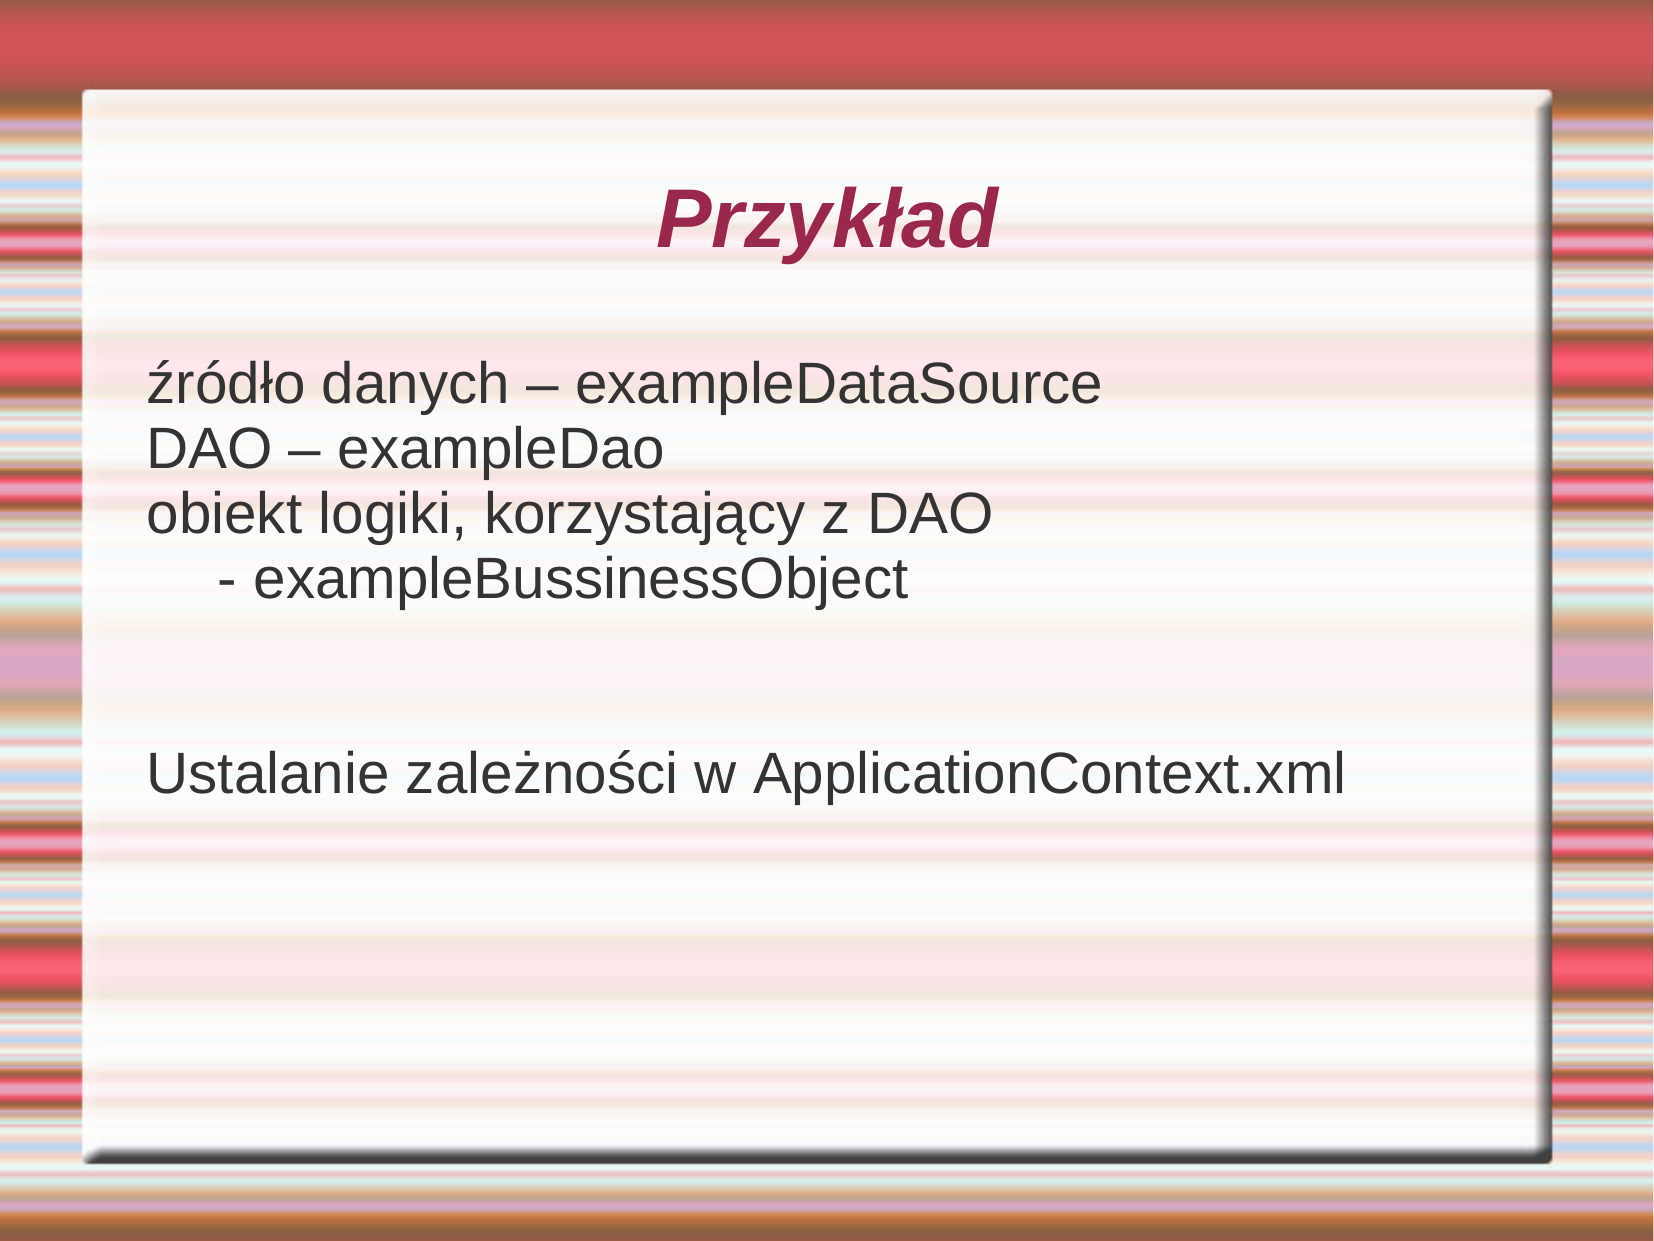

# Przykład
źródło danych – exampleDataSource
DAO – exampleDao
obiekt logiki, korzystający z DAO
- exampleBussinessObject
Ustalanie zależności w ApplicationContext.xml